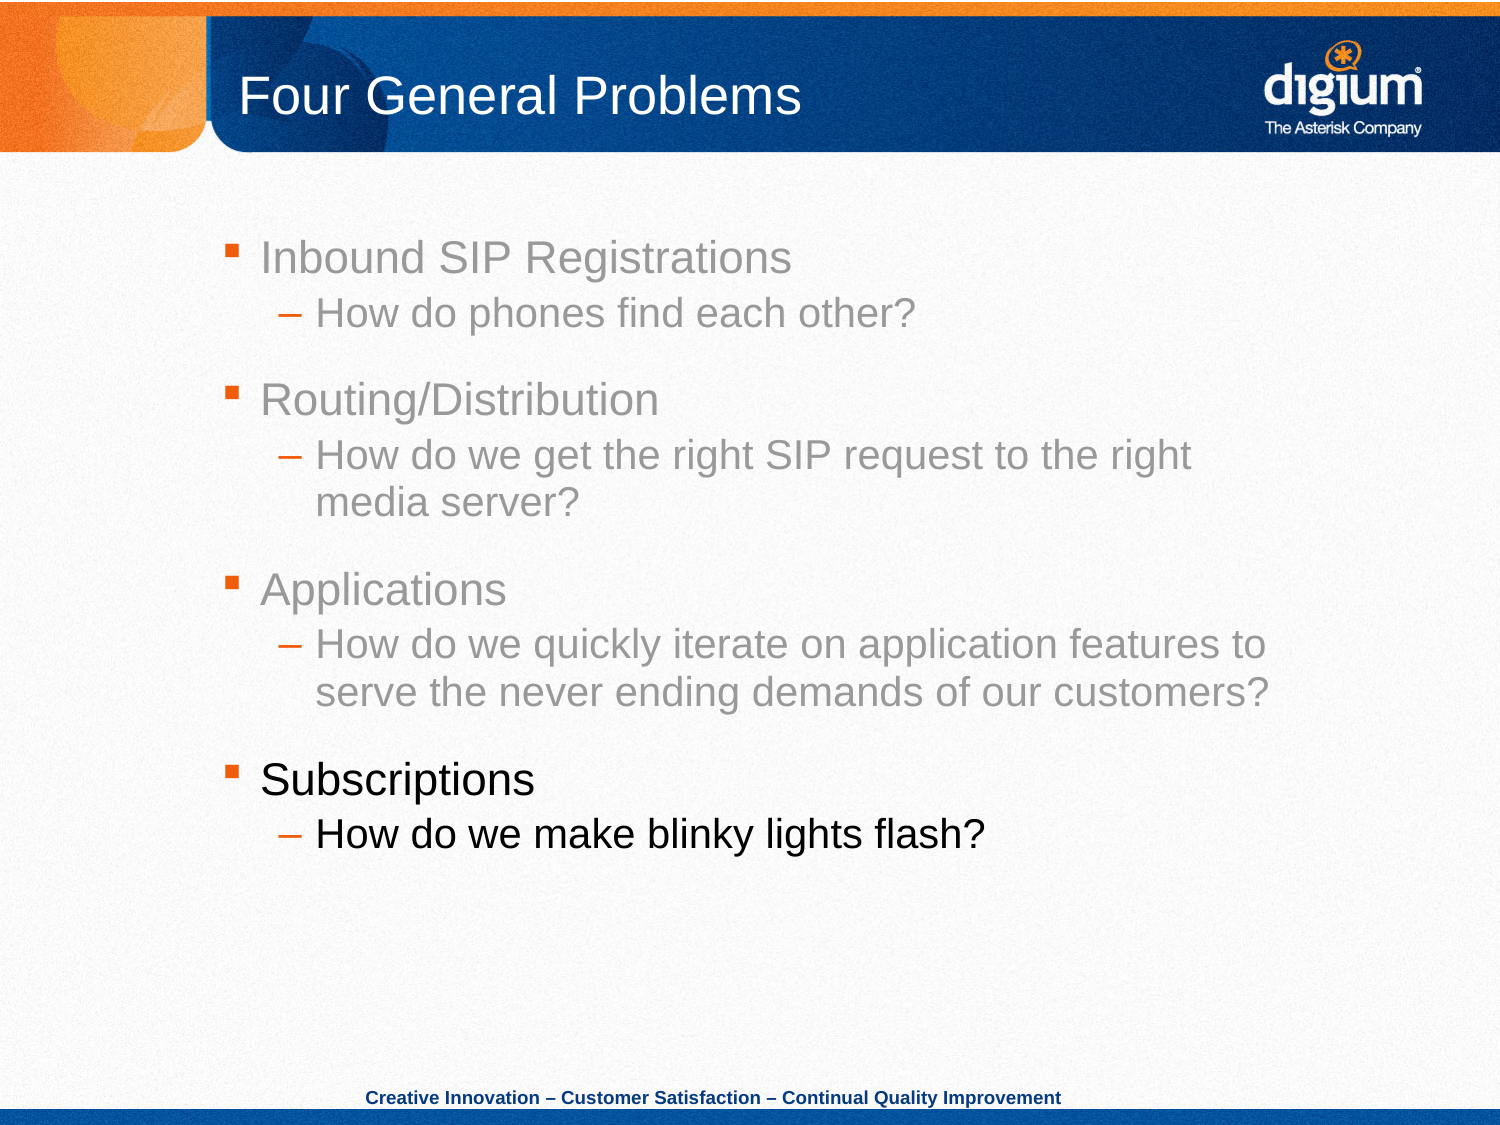

# Four General Problems
Inbound SIP Registrations
How do phones find each other?
Routing/Distribution
How do we get the right SIP request to the right media server?
Applications
How do we quickly iterate on application features to serve the never ending demands of our customers?
Subscriptions
How do we make blinky lights flash?